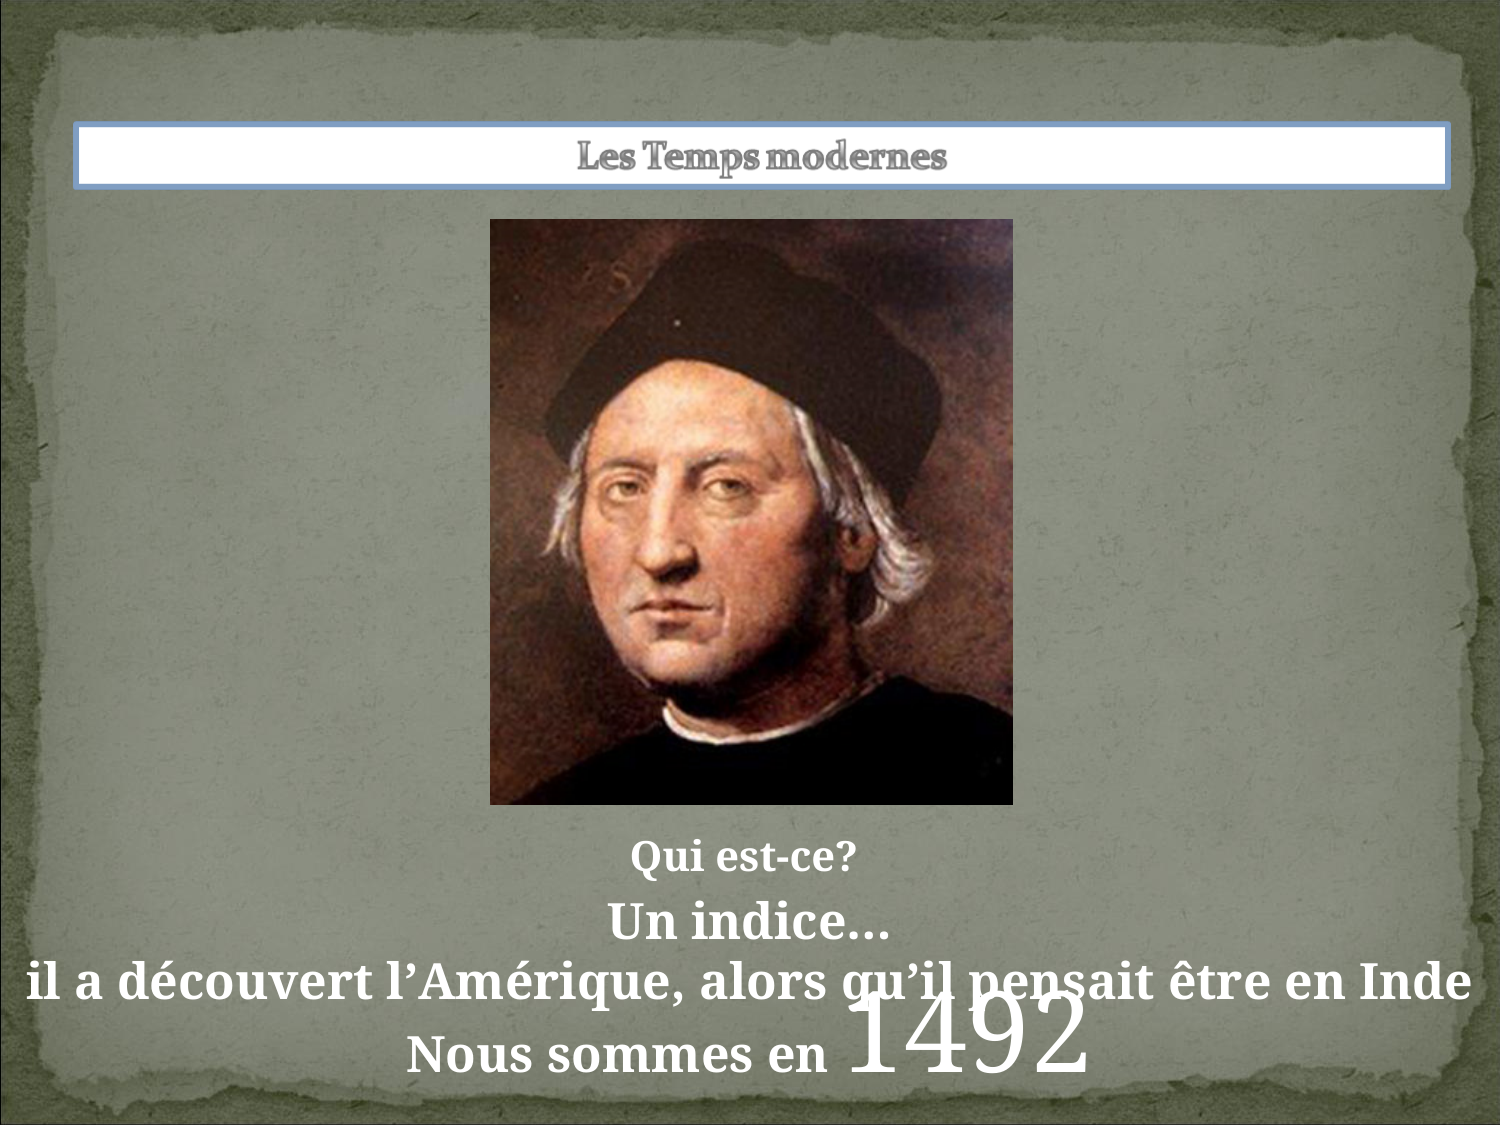

Qui est-ce?
Un indice…
il a découvert l’Amérique, alors qu’il pensait être en Inde
Nous sommes en 1492